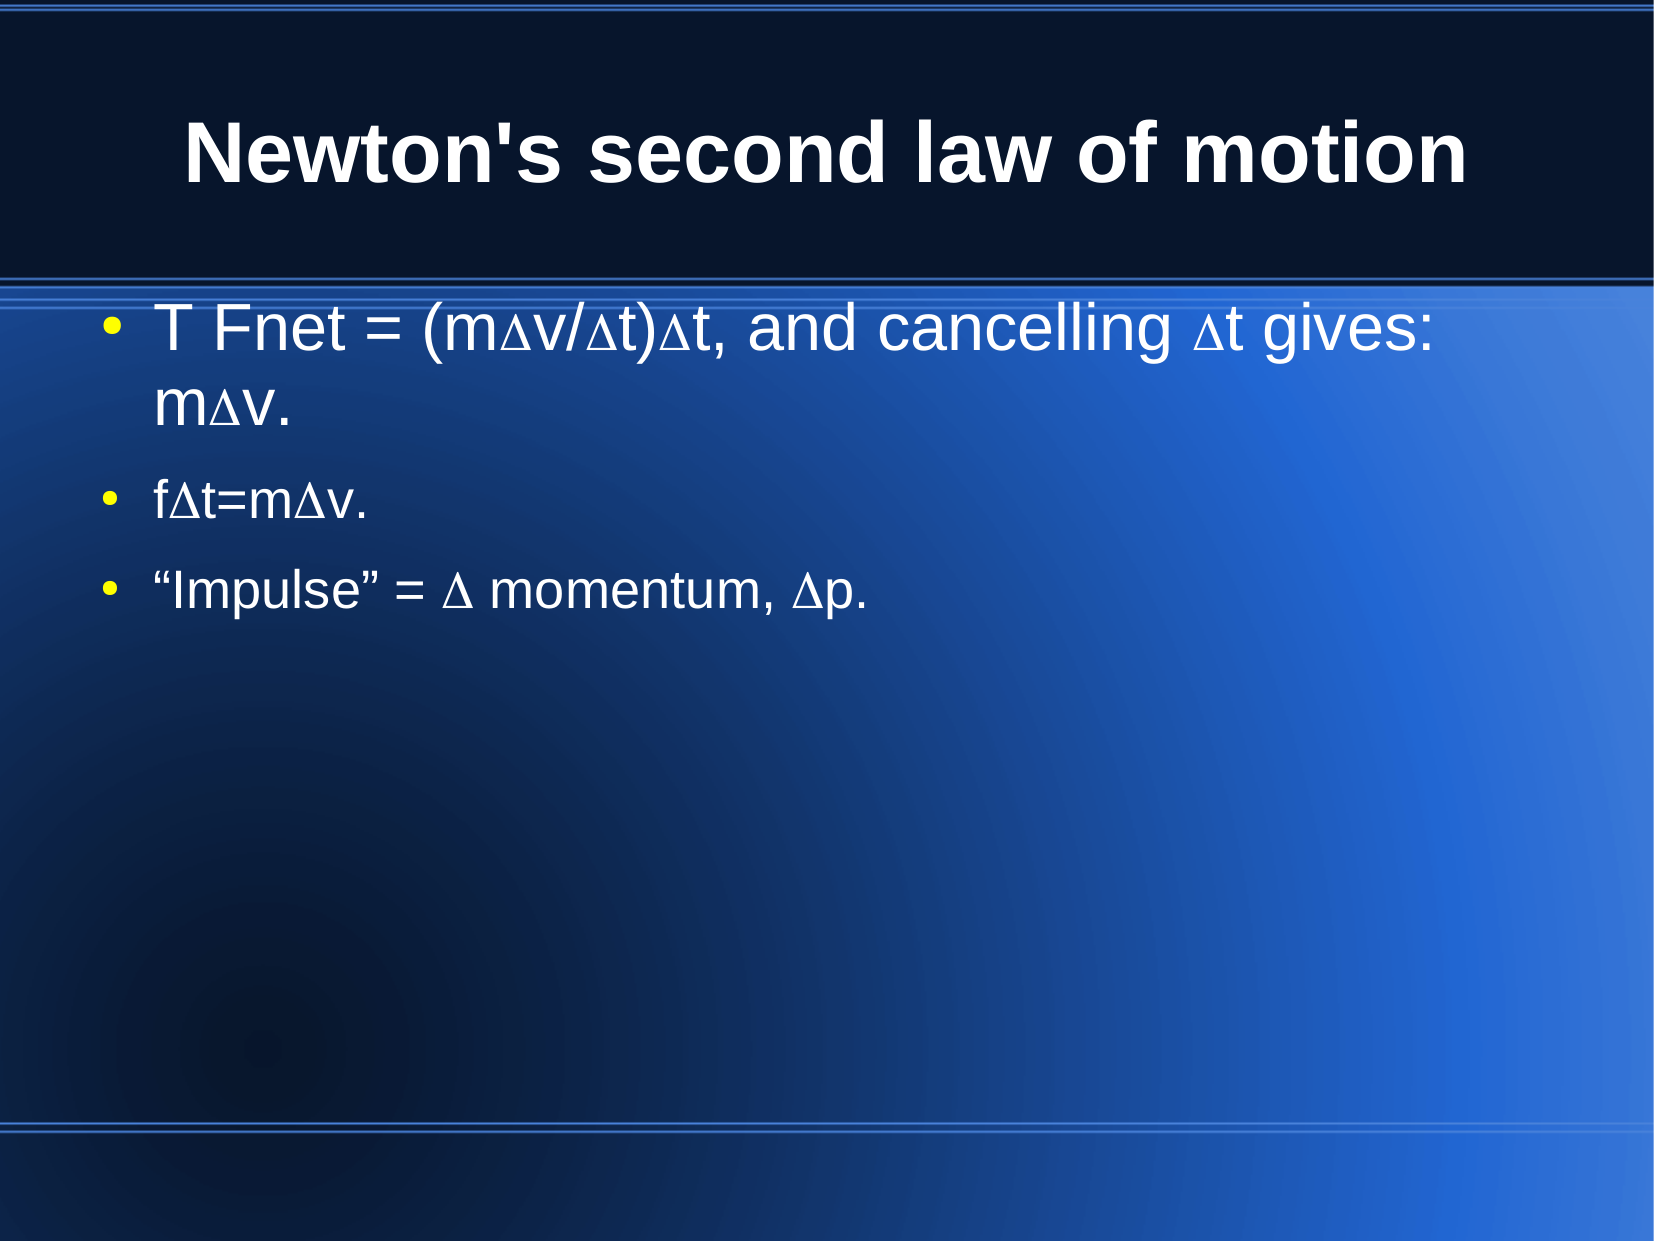

# Newton's second law of motion
T Fnet = (mDv/Dt)Dt, and cancelling Dt gives: mDv.
fDt=mDv.
“Impulse” = D momentum, Dp.